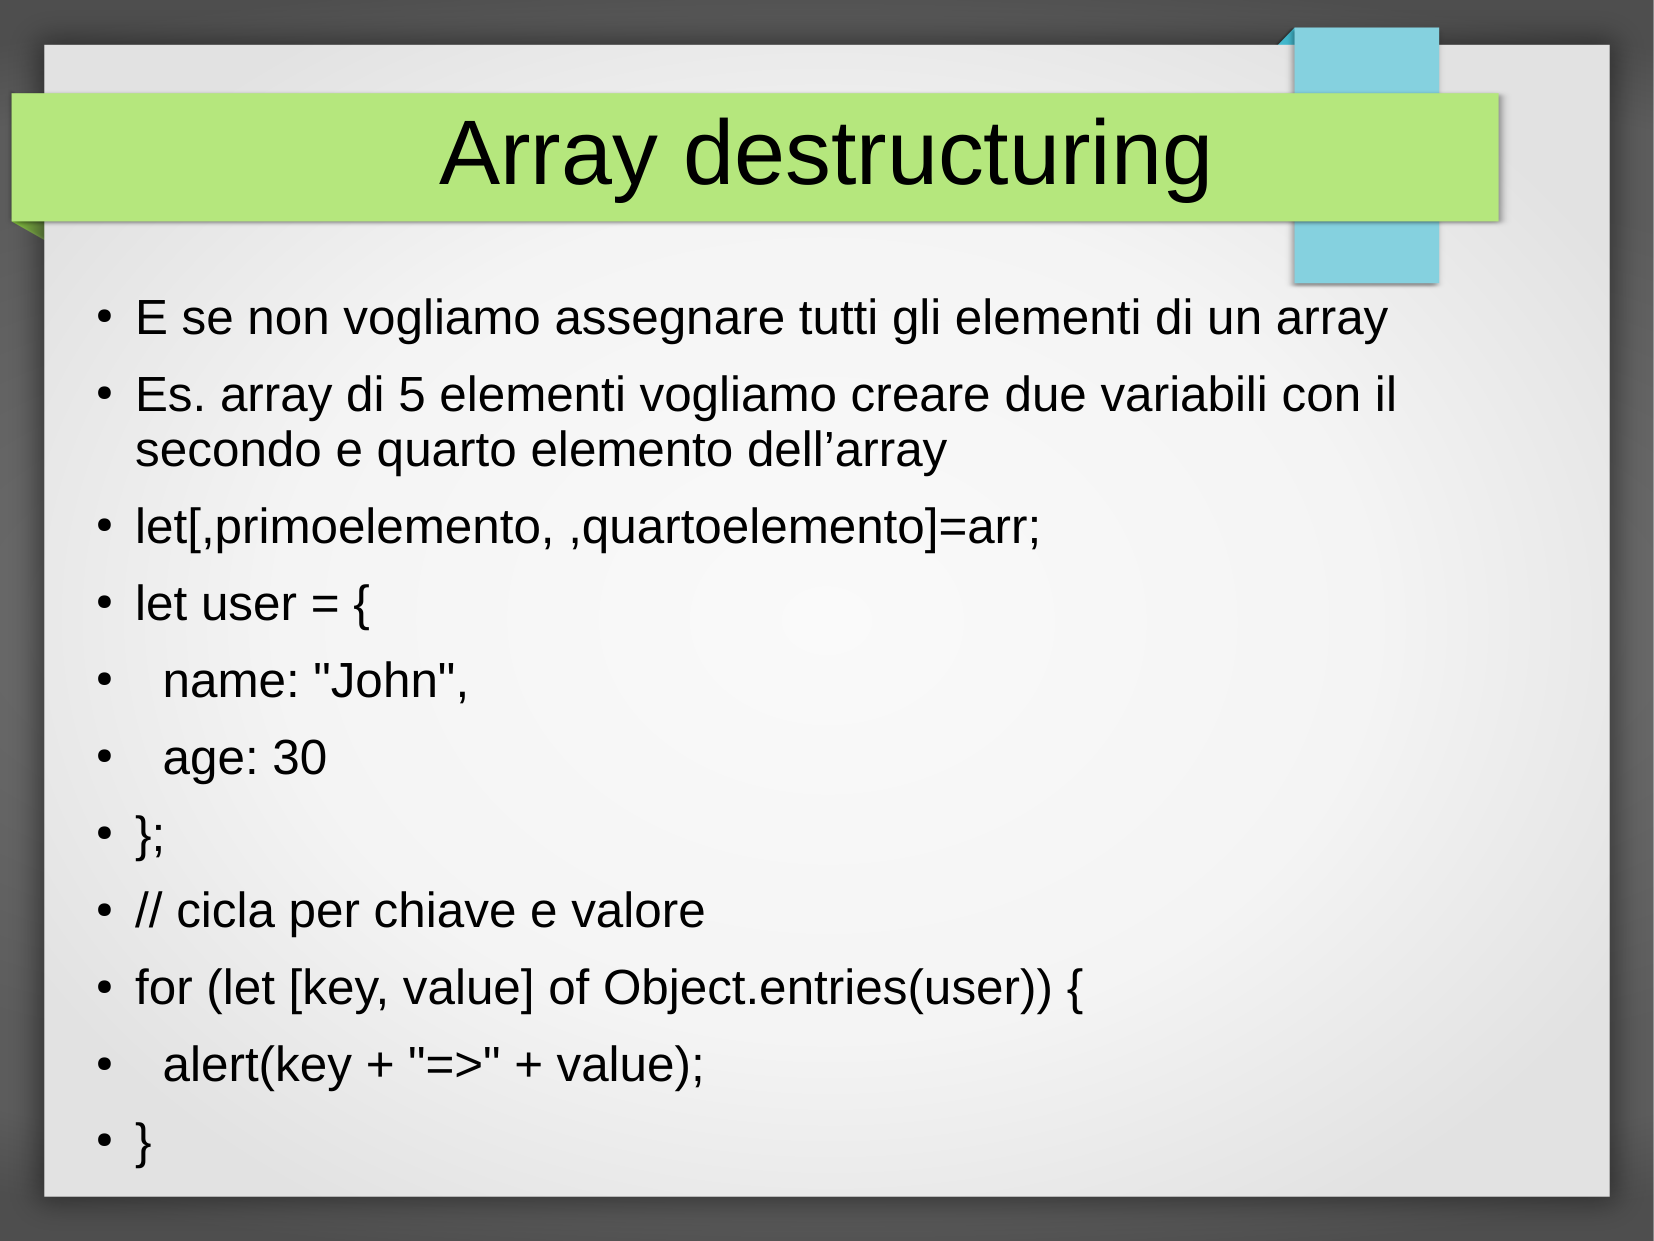

# Array destructuring
E se non vogliamo assegnare tutti gli elementi di un array
Es. array di 5 elementi vogliamo creare due variabili con il secondo e quarto elemento dell’array
let[,primoelemento, ,quartoelemento]=arr;
let user = {
 name: "John",
 age: 30
};
// cicla per chiave e valore
for (let [key, value] of Object.entries(user)) {
 alert(key + "=>" + value);
}